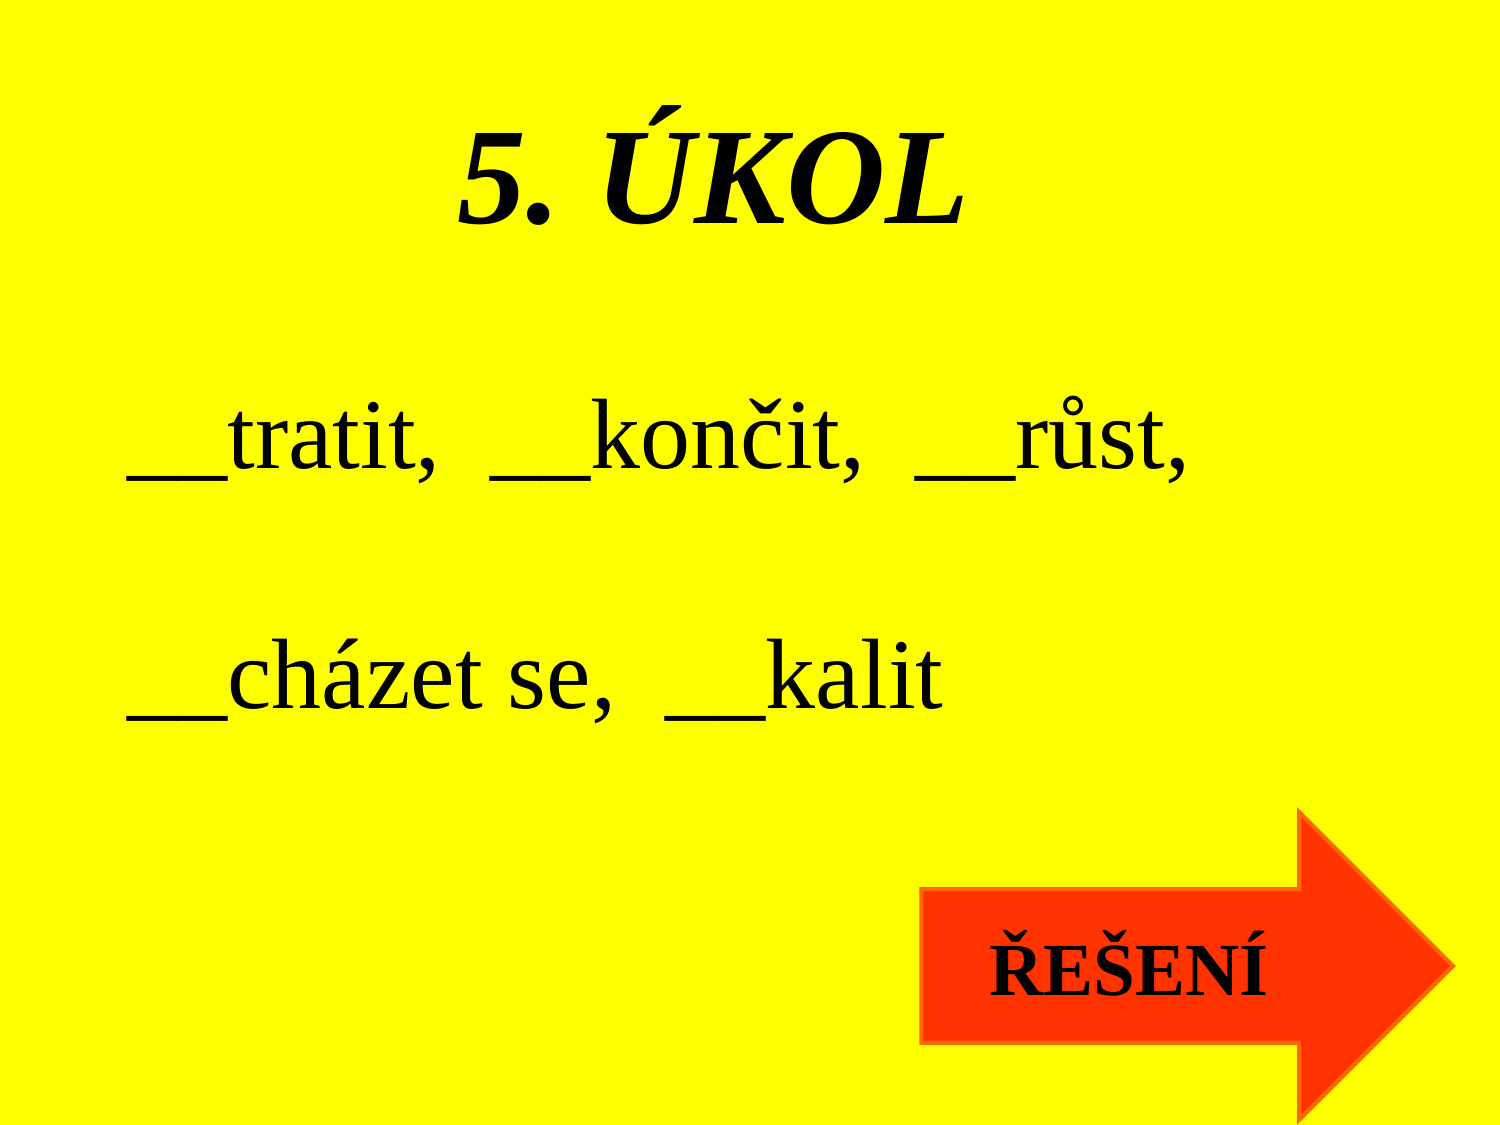

5. ÚKOL
__tratit, __končit, __růst,
__cházet se, __kalit
ŘEŠENÍ